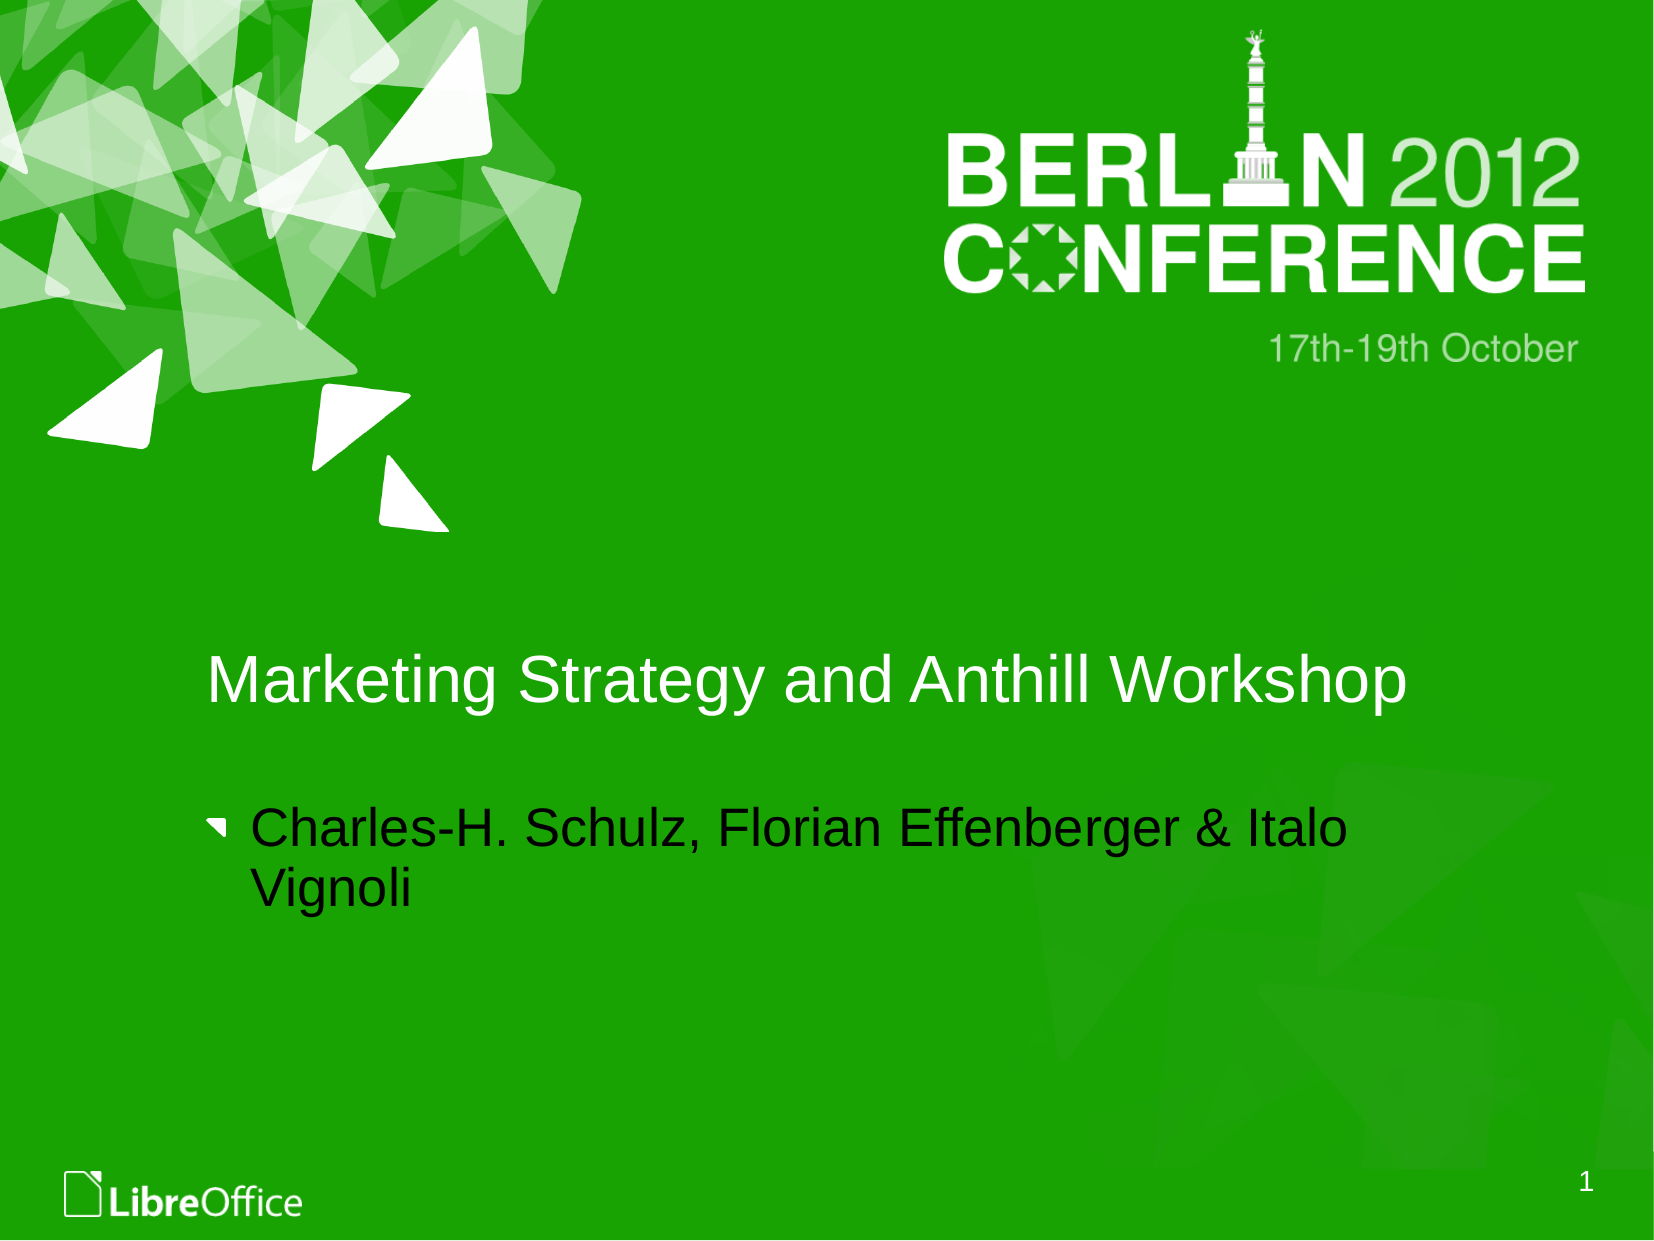

# Marketing Strategy and Anthill Workshop
Charles-H. Schulz, Florian Effenberger & Italo Vignoli
1